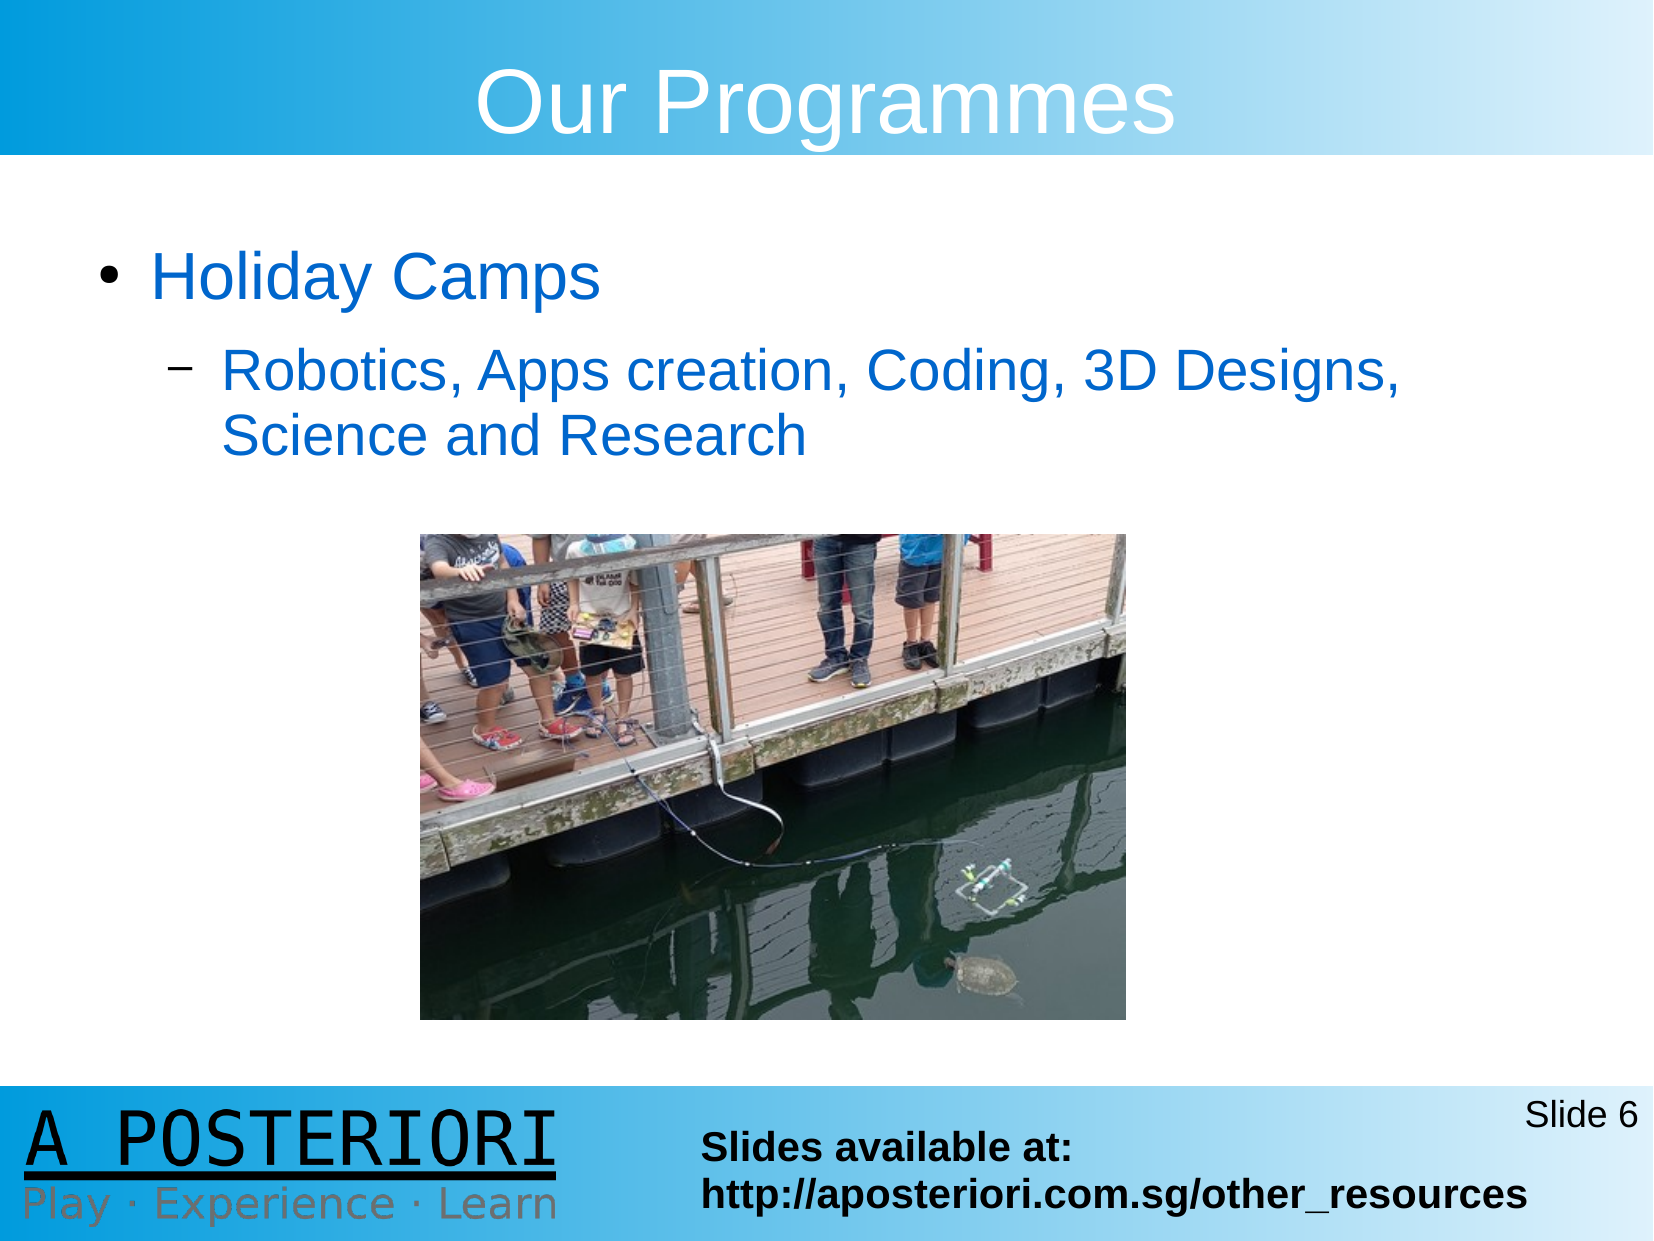

# Our Programmes
Holiday Camps
Robotics, Apps creation, Coding, 3D Designs, Science and Research